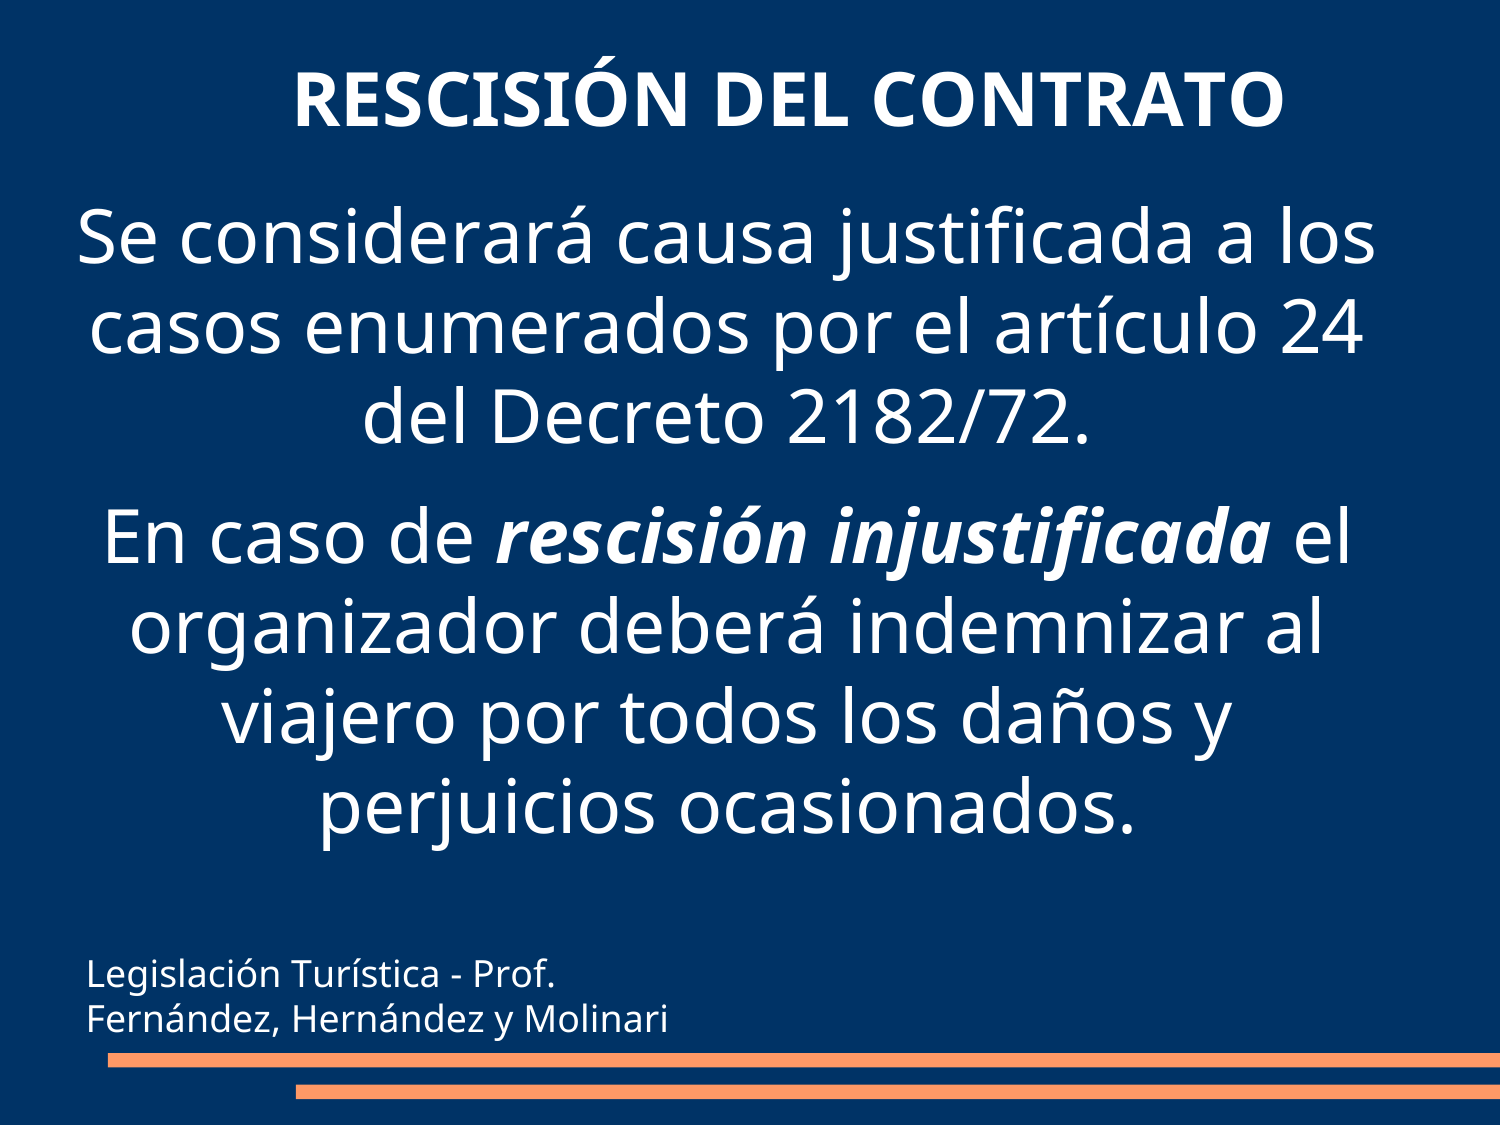

# RESCISIÓN DEL CONTRATO
Se considerará causa justificada a los casos enumerados por el artículo 24 del Decreto 2182/72.
En caso de rescisión injustificada el organizador deberá indemnizar al viajero por todos los daños y perjuicios ocasionados.
Legislación Turística - Prof. Fernández, Hernández y Molinari